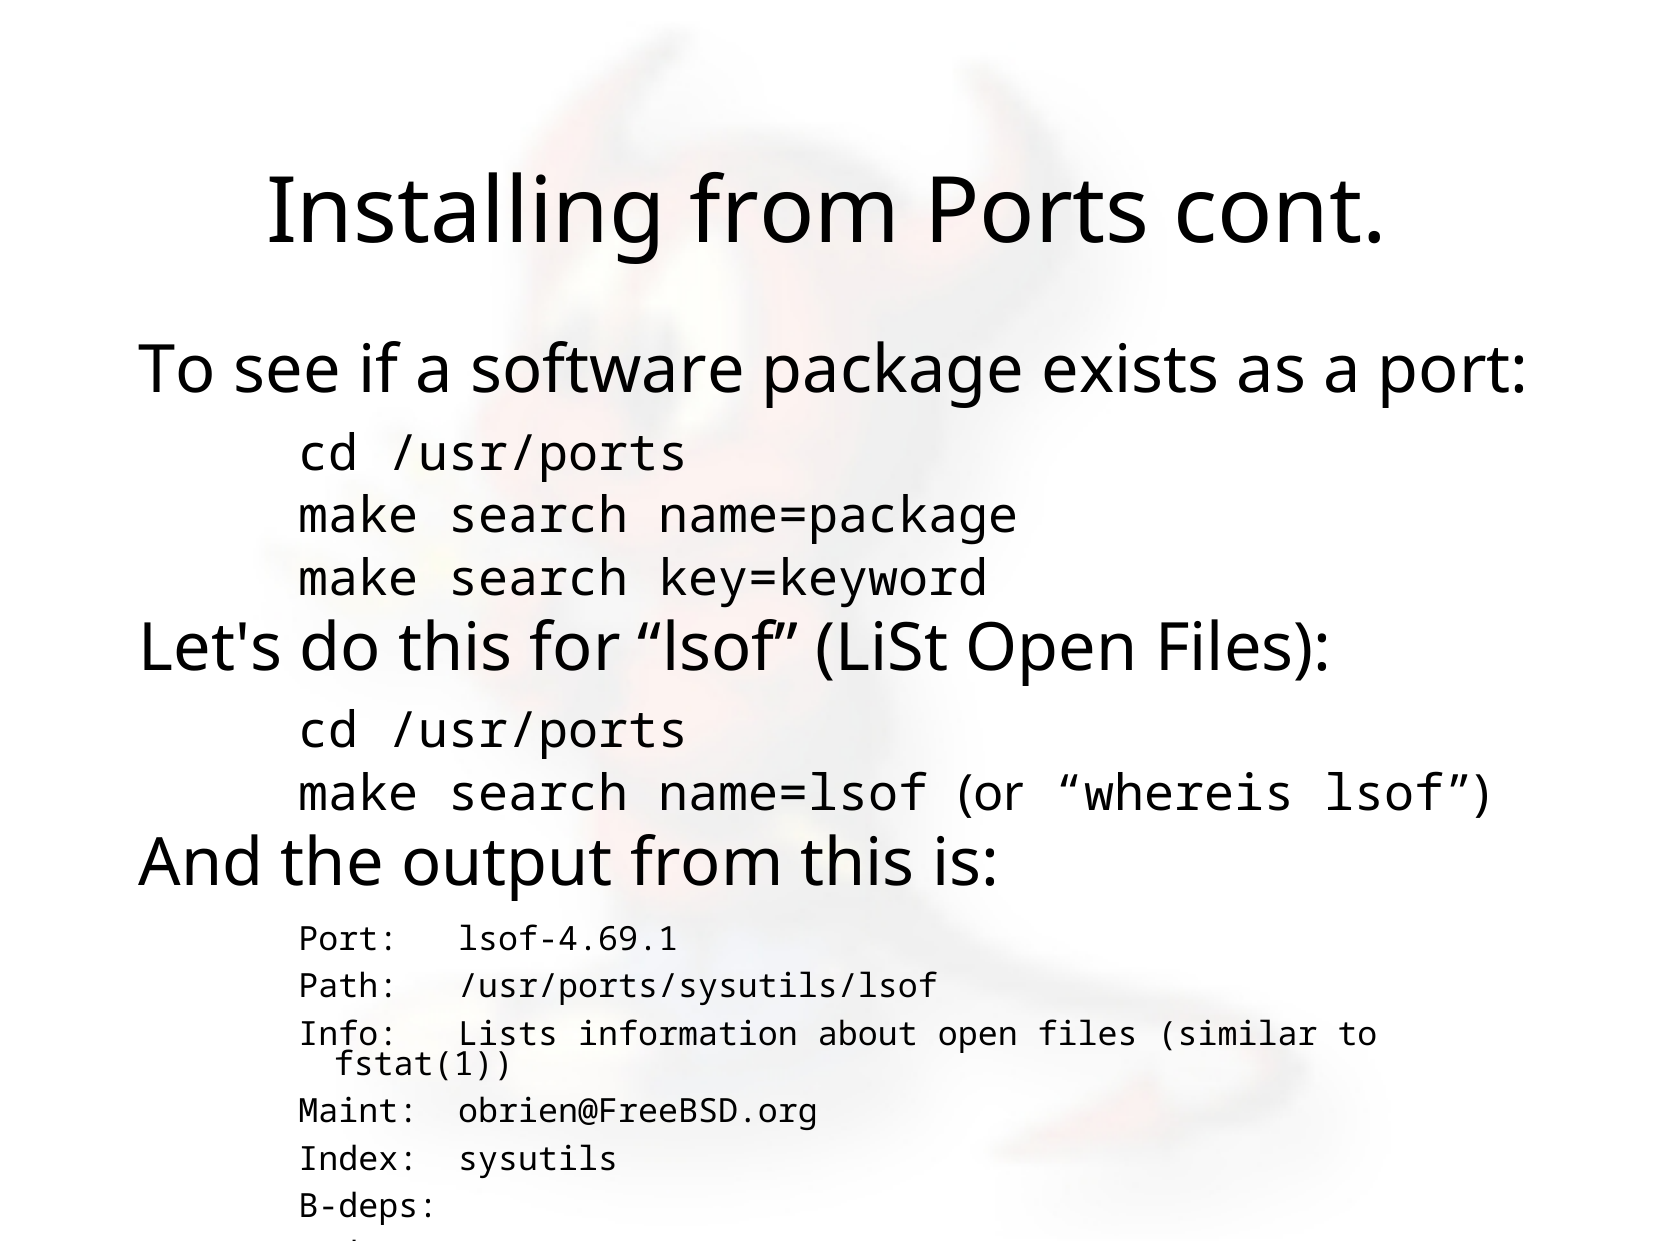

# Installing from Ports cont.
To see if a software package exists as a port:
cd /usr/ports
make search name=package
make search key=keyword
Let's do this for “lsof” (LiSt Open Files):
cd /usr/ports
make search name=lsof (or “whereis lsof”)
And the output from this is:
Port: lsof-4.69.1
Path: /usr/ports/sysutils/lsof
Info: Lists information about open files (similar to fstat(1))
Maint: obrien@FreeBSD.org
Index: sysutils
B-deps:
R-deps